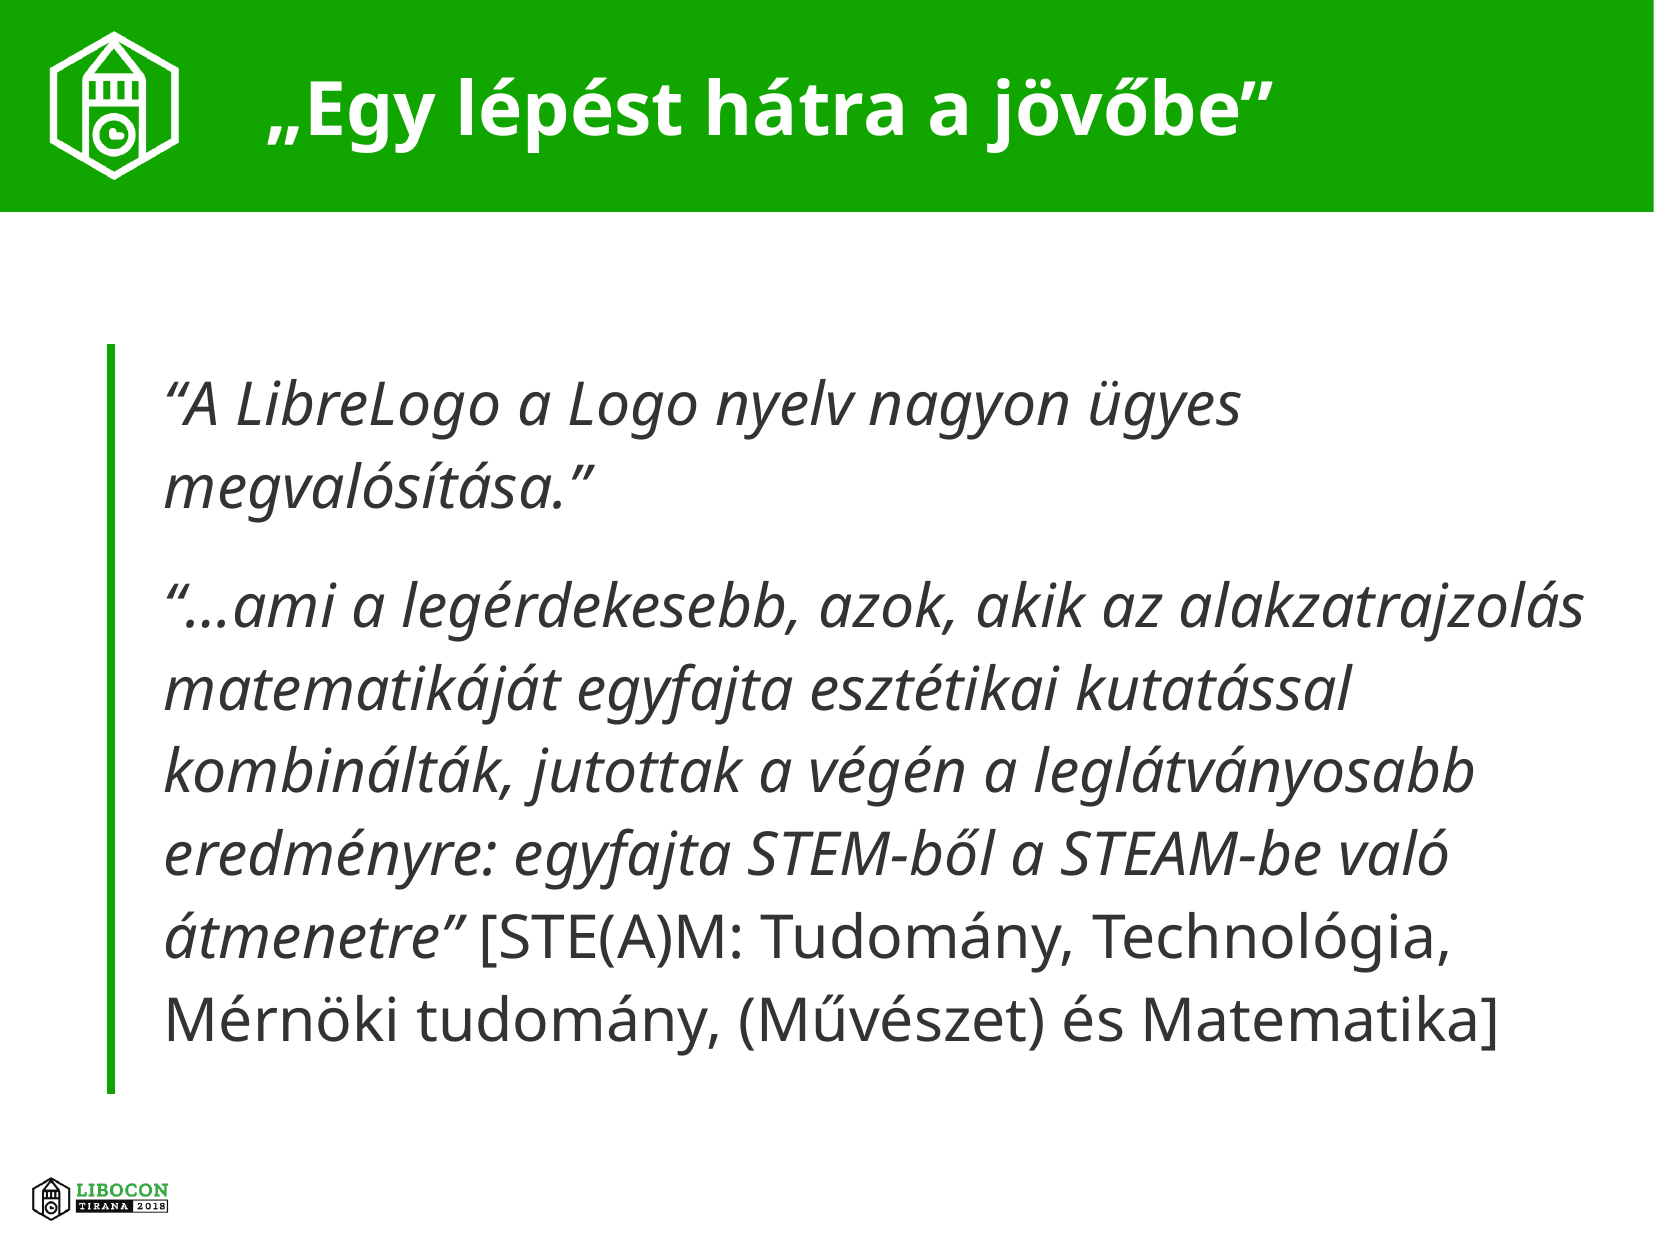

# „Egy lépést hátra a jövőbe”
x
“A LibreLogo a Logo nyelv nagyon ügyes megvalósítása.”
“…ami a legérdekesebb, azok, akik az alakzatrajzolás matematikáját egyfajta esztétikai kutatással kombinálták, jutottak a végén a leglátványosabb eredményre: egyfajta STEM-ből a STEAM-be való átmenetre” [STE(A)M: Tudomány, Technológia, Mérnöki tudomány, (Művészet) és Matematika]